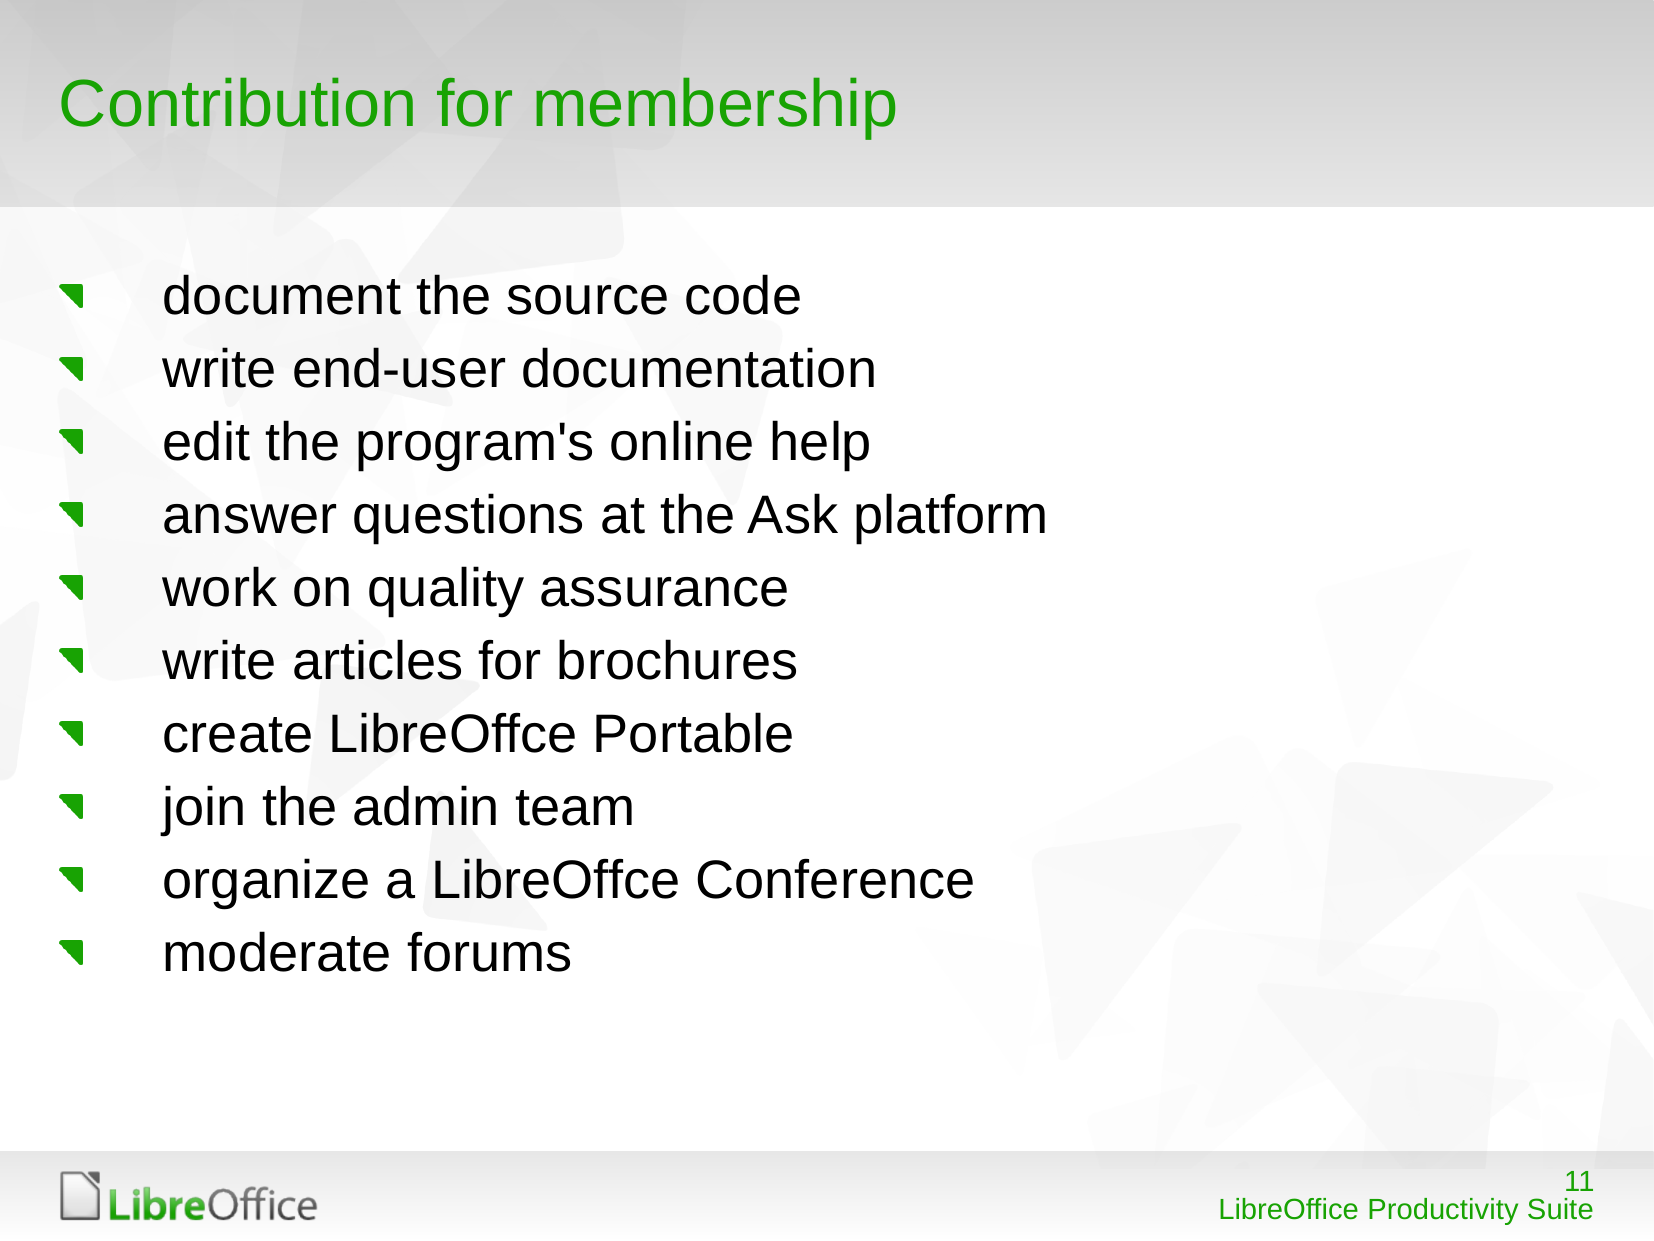

# Contribution for membership
 document the source code
 write end-user documentation
 edit the program's online help
 answer questions at the Ask platform
 work on quality assurance
 write articles for brochures
 create LibreOffce Portable
 join the admin team
 organize a LibreOffce Conference
 moderate forums
11
LibreOffice Productivity Suite